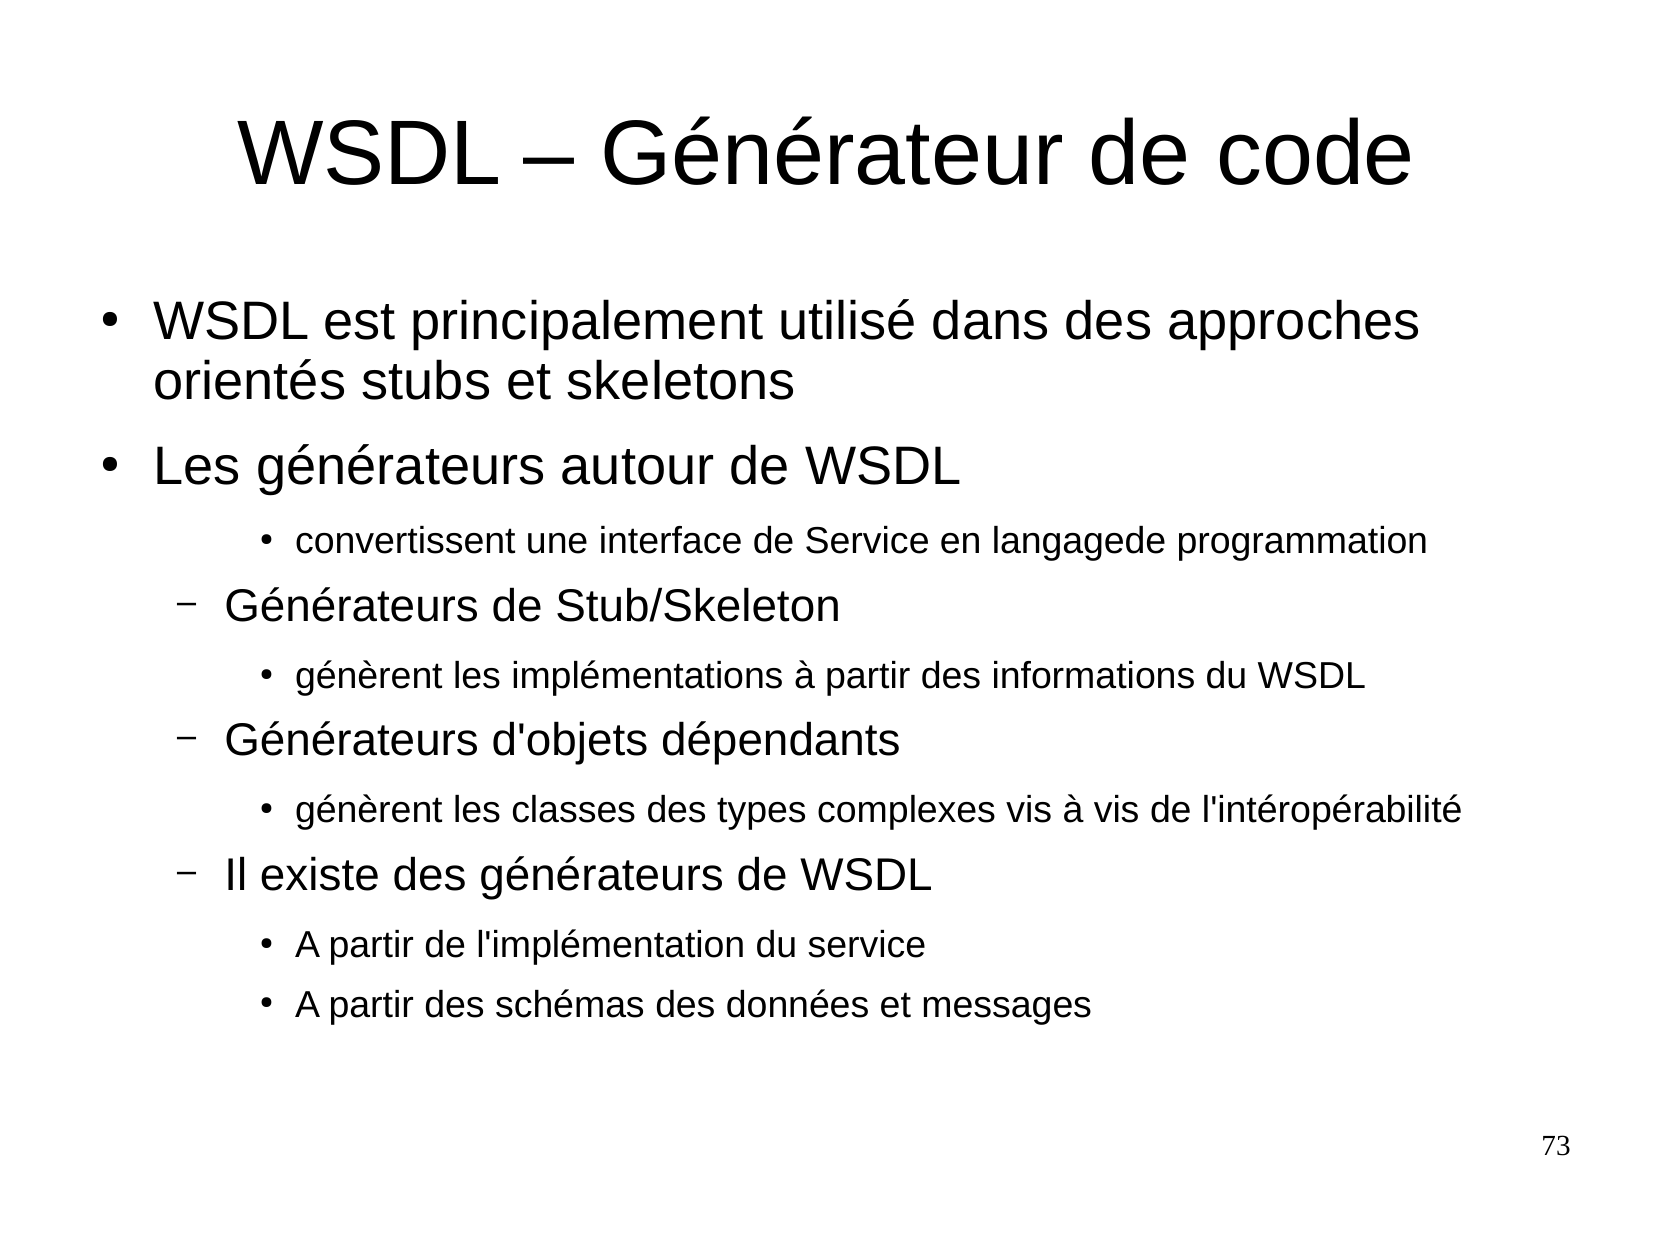

# WSDL – Générateur de code
WSDL est principalement utilisé dans des approches orientés stubs et skeletons
Les générateurs autour de WSDL
convertissent une interface de Service en langagede programmation
Générateurs de Stub/Skeleton
génèrent les implémentations à partir des informations du WSDL
Générateurs d'objets dépendants
génèrent les classes des types complexes vis à vis de l'intéropérabilité
Il existe des générateurs de WSDL
A partir de l'implémentation du service
A partir des schémas des données et messages
73